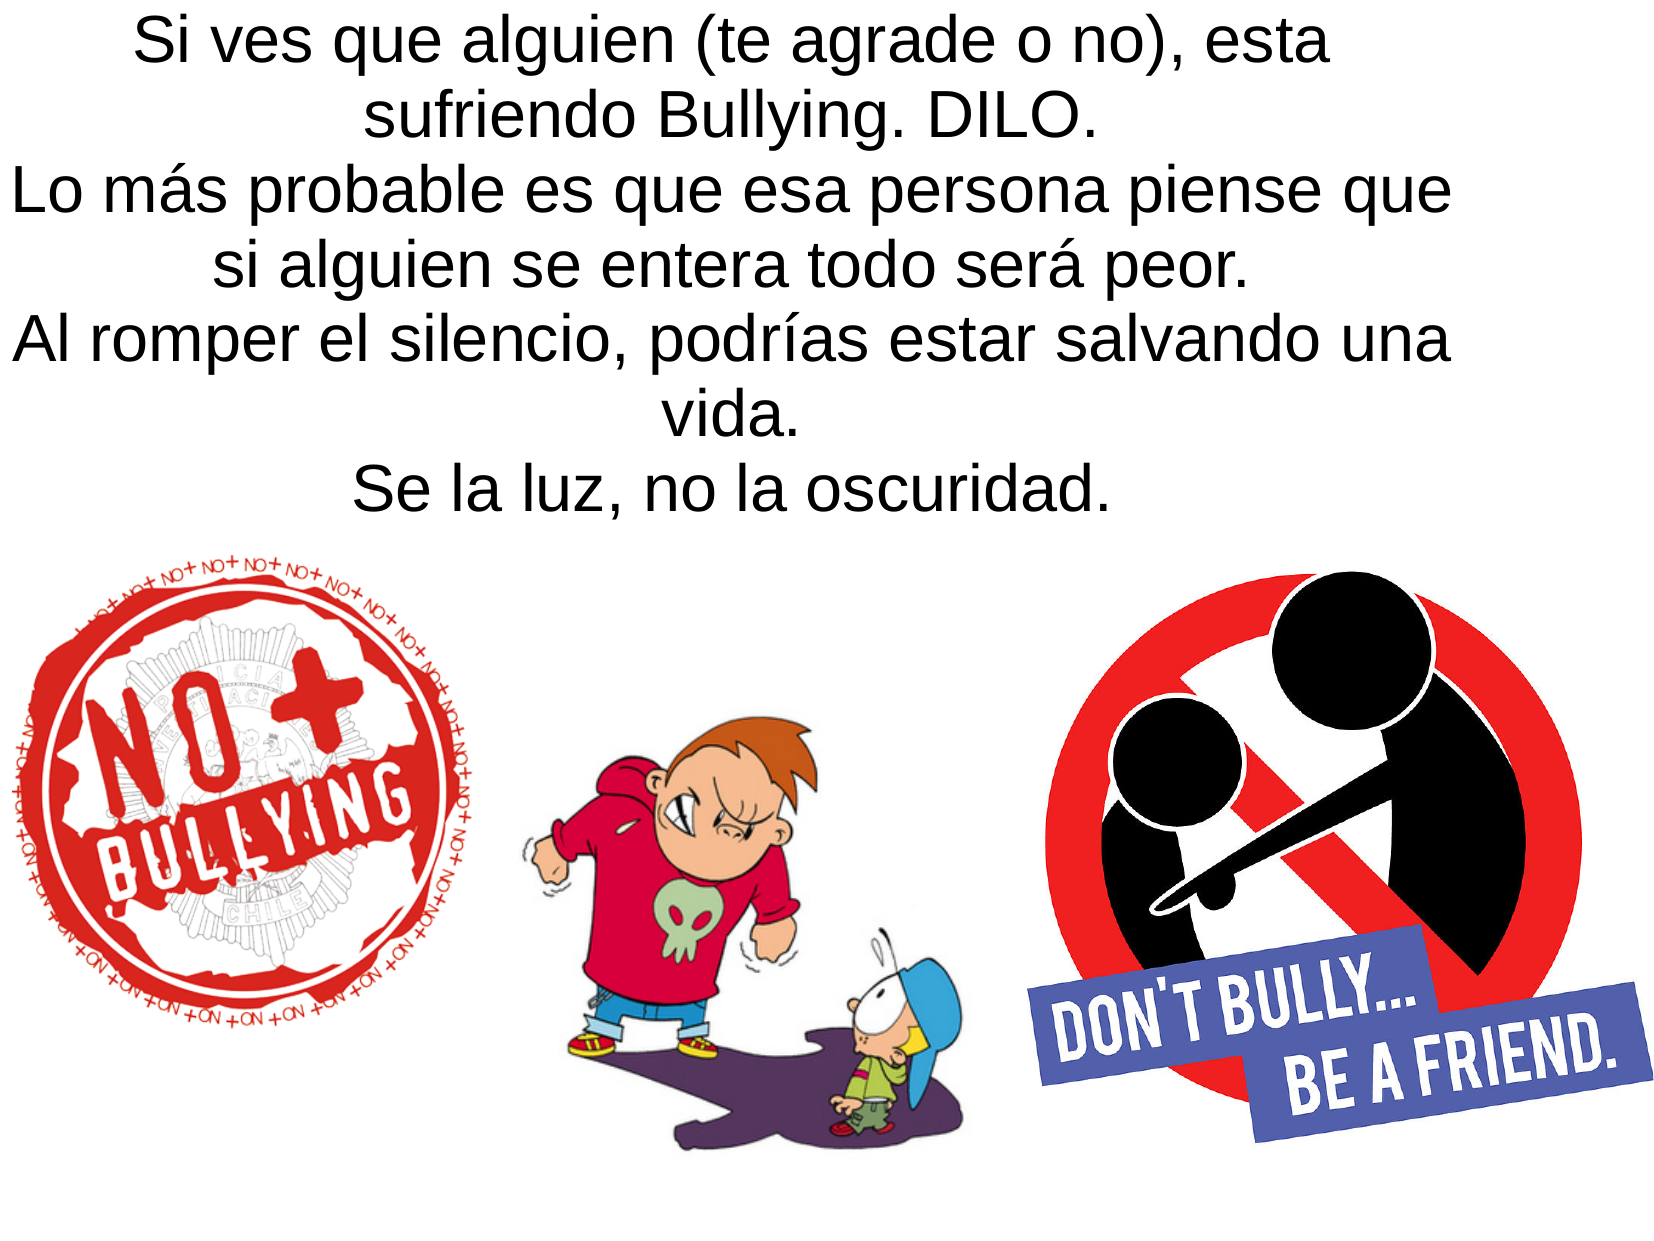

# Si ves que alguien (te agrade o no), esta sufriendo Bullying. DILO.
Lo más probable es que esa persona piense que si alguien se entera todo será peor.
Al romper el silencio, podrías estar salvando una vida.
Se la luz, no la oscuridad.